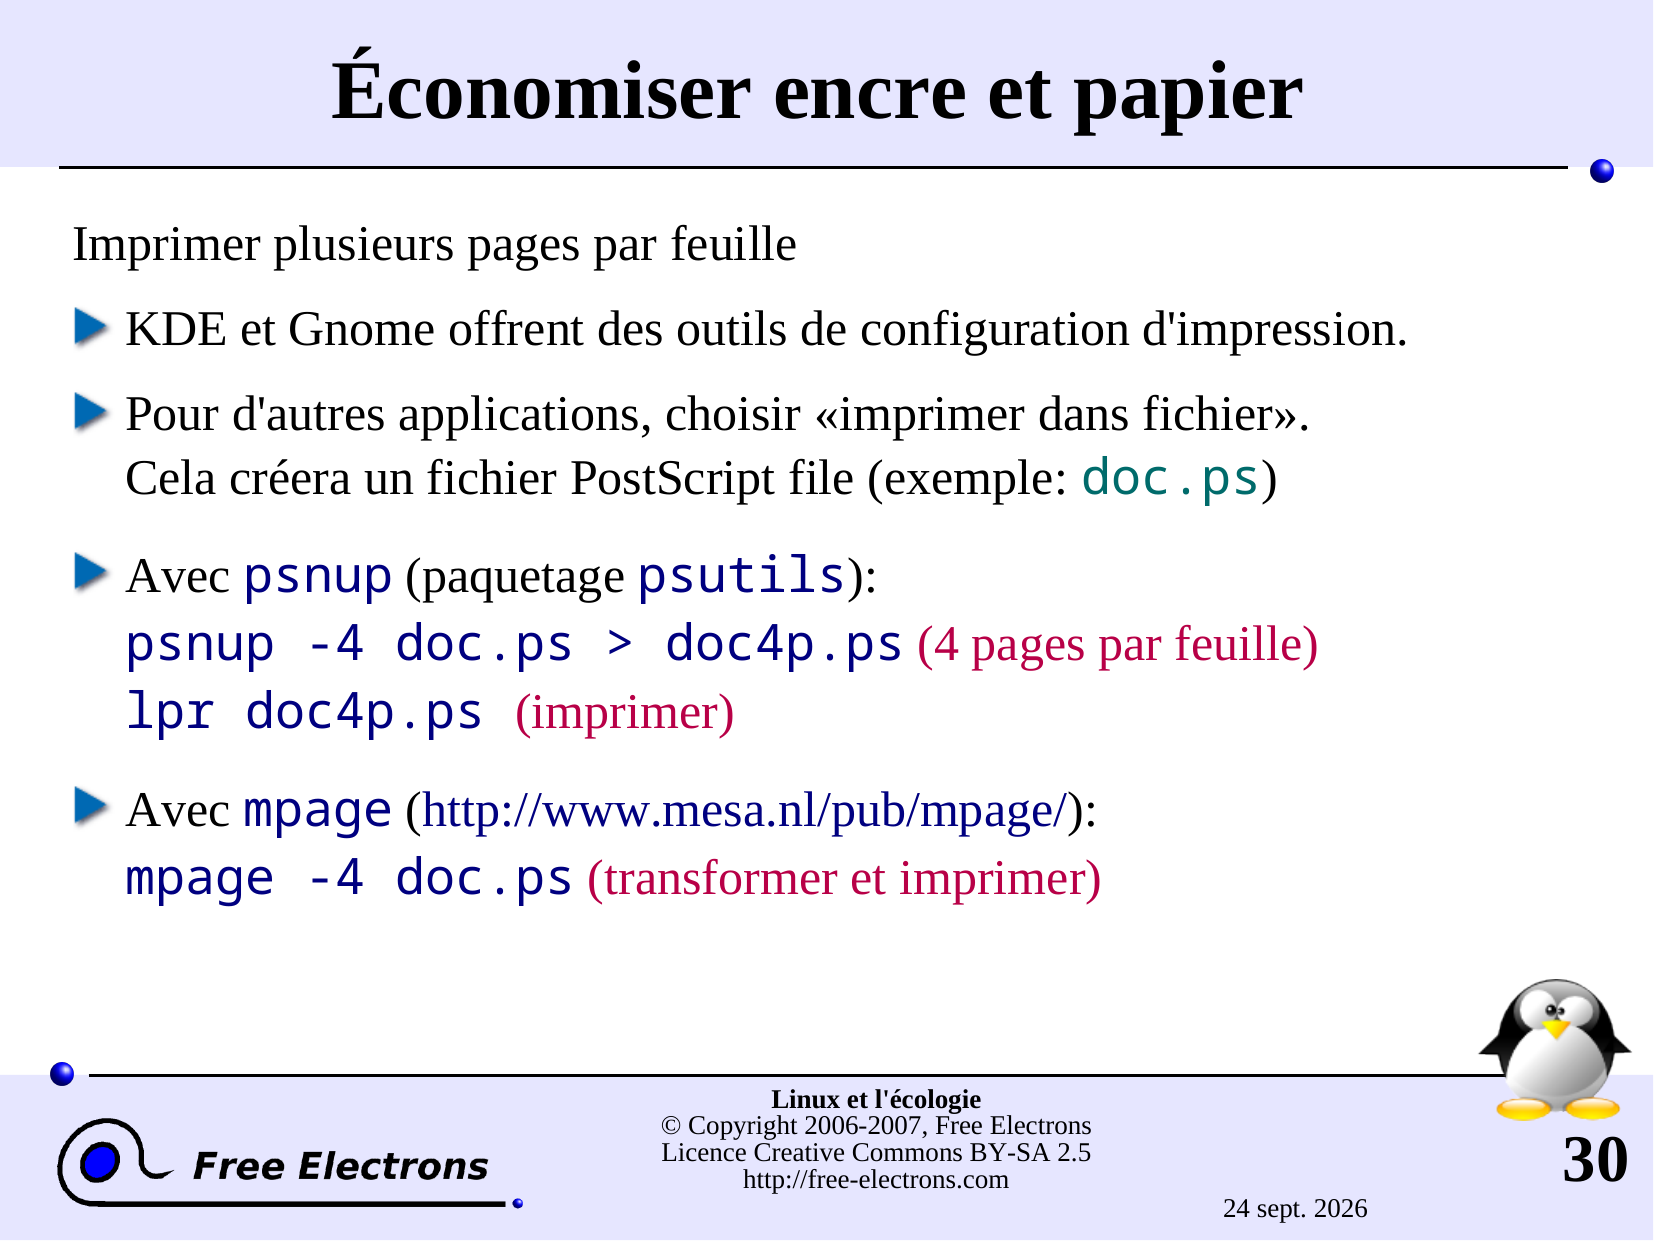

# Économiser encre et papier
Imprimer plusieurs pages par feuille
KDE et Gnome offrent des outils de configuration d'impression.
Pour d'autres applications, choisir «imprimer dans fichier».
Cela créera un fichier PostScript file (exemple: doc.ps)
Avec psnup (paquetage psutils):
psnup -4 doc.ps > doc4p.ps (4 pages par feuille)
lpr doc4p.ps (imprimer)
Avec mpage (http://www.mesa.nl/pub/mpage/):
mpage -4 doc.ps (transformer et imprimer)